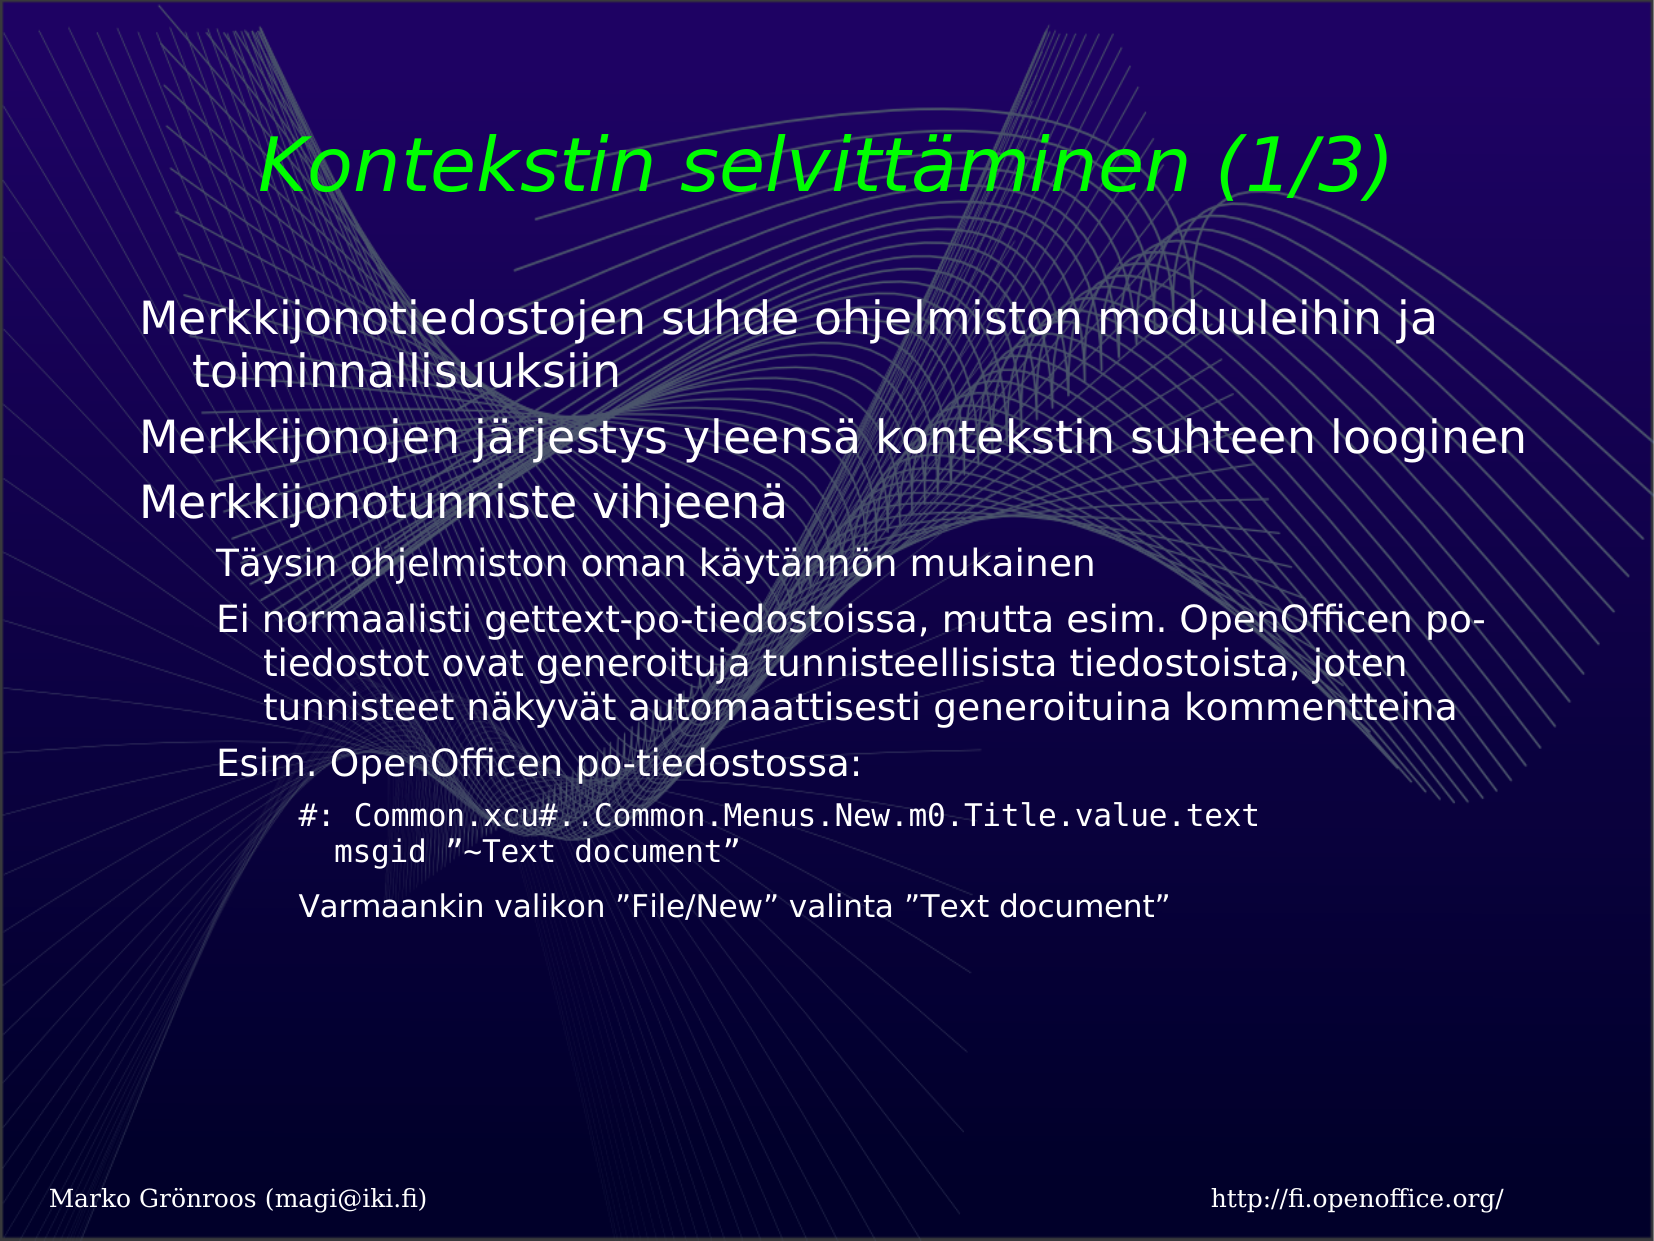

# Kontekstin selvittäminen (1/3)
Merkkijonotiedostojen suhde ohjelmiston moduuleihin ja toiminnallisuuksiin
Merkkijonojen järjestys yleensä kontekstin suhteen looginen
Merkkijonotunniste vihjeenä
Täysin ohjelmiston oman käytännön mukainen
Ei normaalisti gettext-po-tiedostoissa, mutta esim. OpenOfficen po-tiedostot ovat generoituja tunnisteellisista tiedostoista, joten tunnisteet näkyvät automaattisesti generoituina kommentteina
Esim. OpenOfficen po-tiedostossa:
#: Common.xcu#..Common.Menus.New.m0.Title.value.text
msgid ”~Text document”
Varmaankin valikon ”File/New” valinta ”Text document”